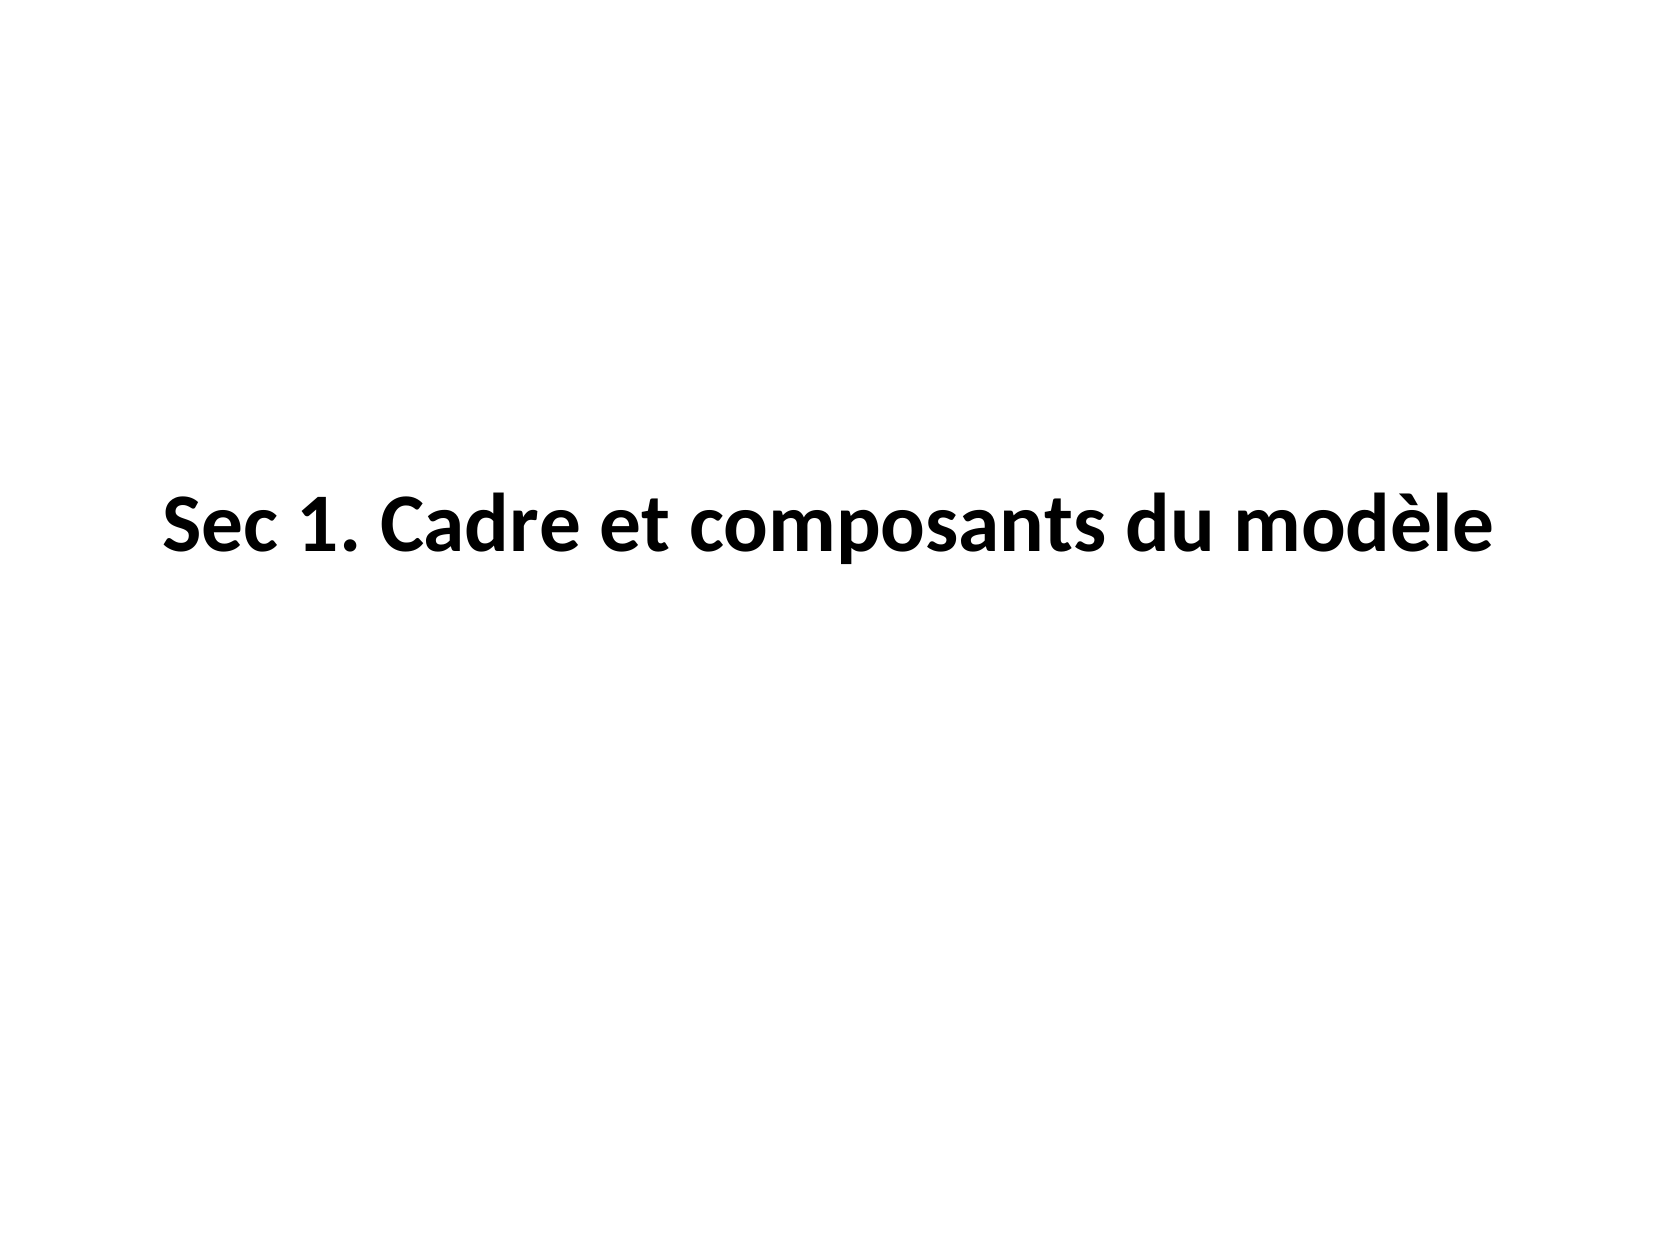

Sec 1. Cadre et composants du modèle